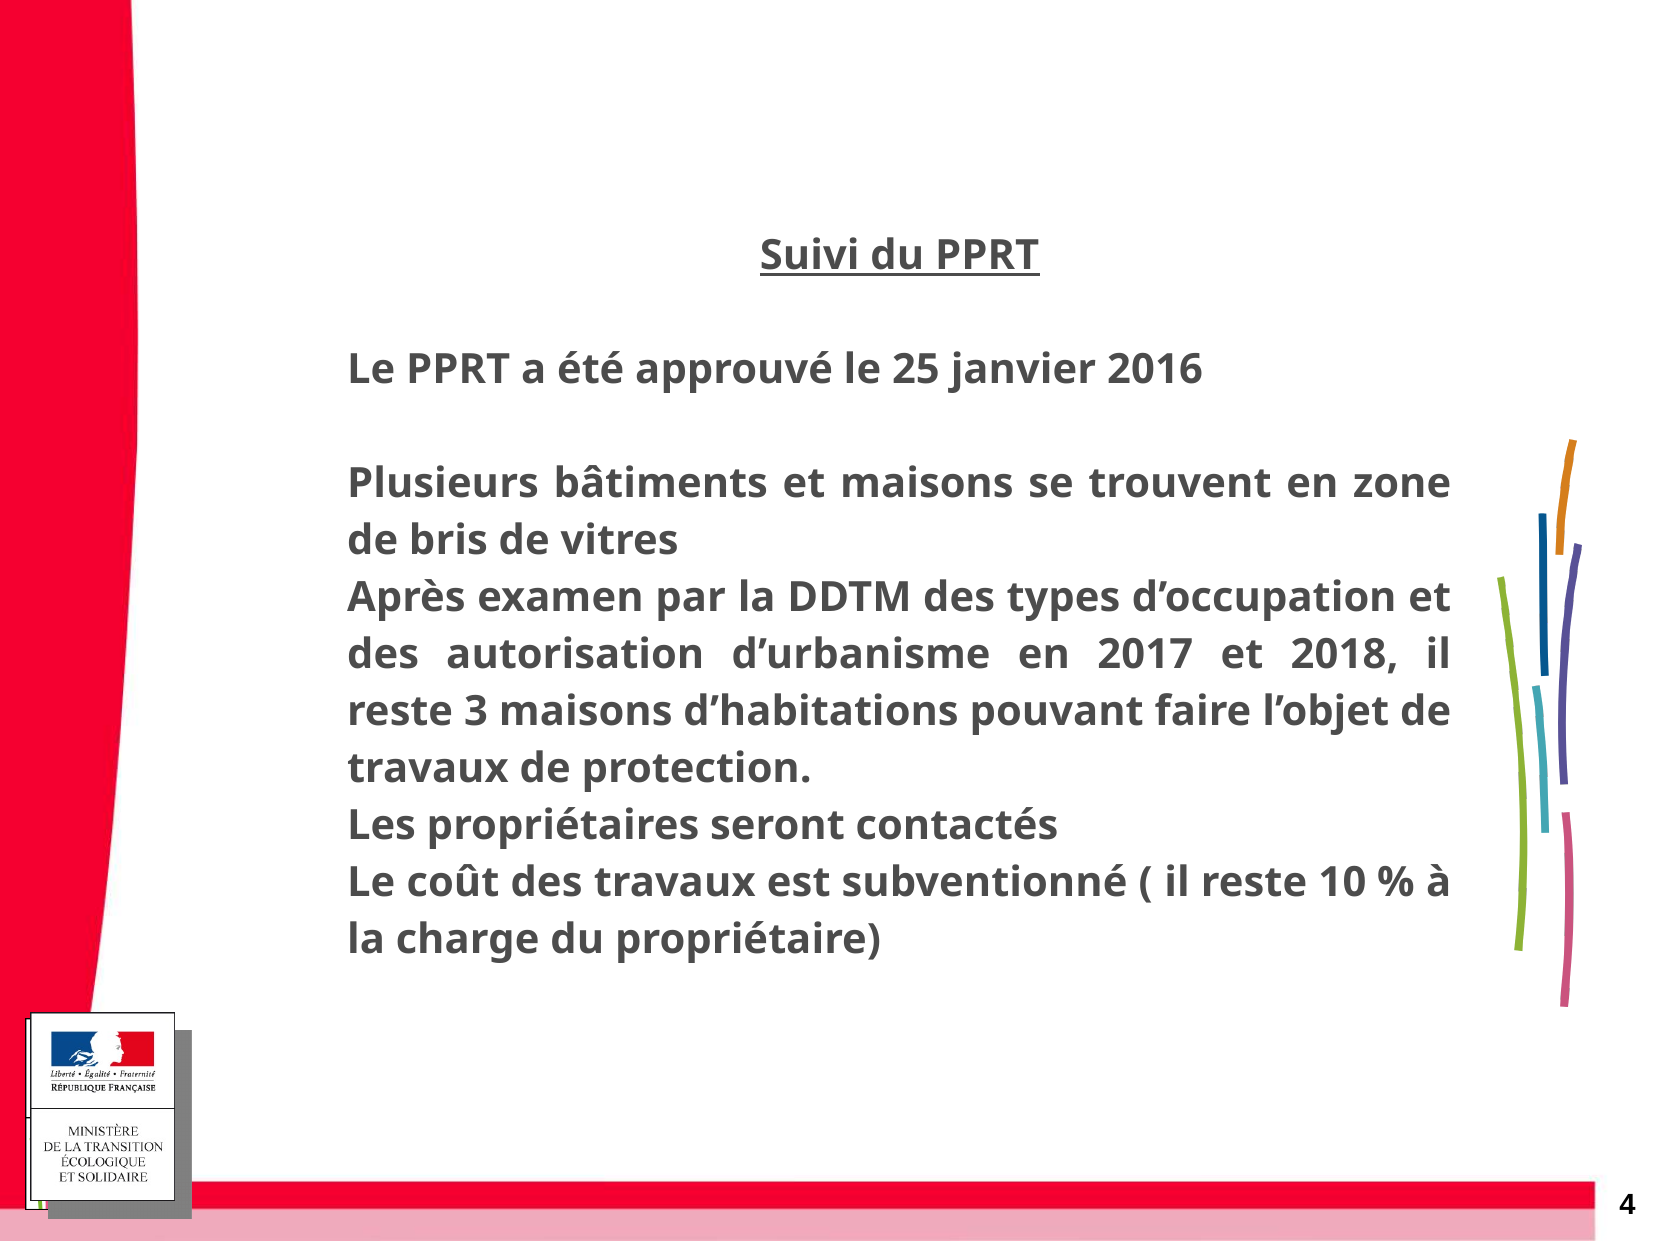

#
Suivi du PPRT
Le PPRT a été approuvé le 25 janvier 2016
Plusieurs bâtiments et maisons se trouvent en zone de bris de vitres
Après examen par la DDTM des types d’occupation et des autorisation d’urbanisme en 2017 et 2018, il reste 3 maisons d’habitations pouvant faire l’objet de travaux de protection.
Les propriétaires seront contactés
Le coût des travaux est subventionné ( il reste 10 % à la charge du propriétaire)
4